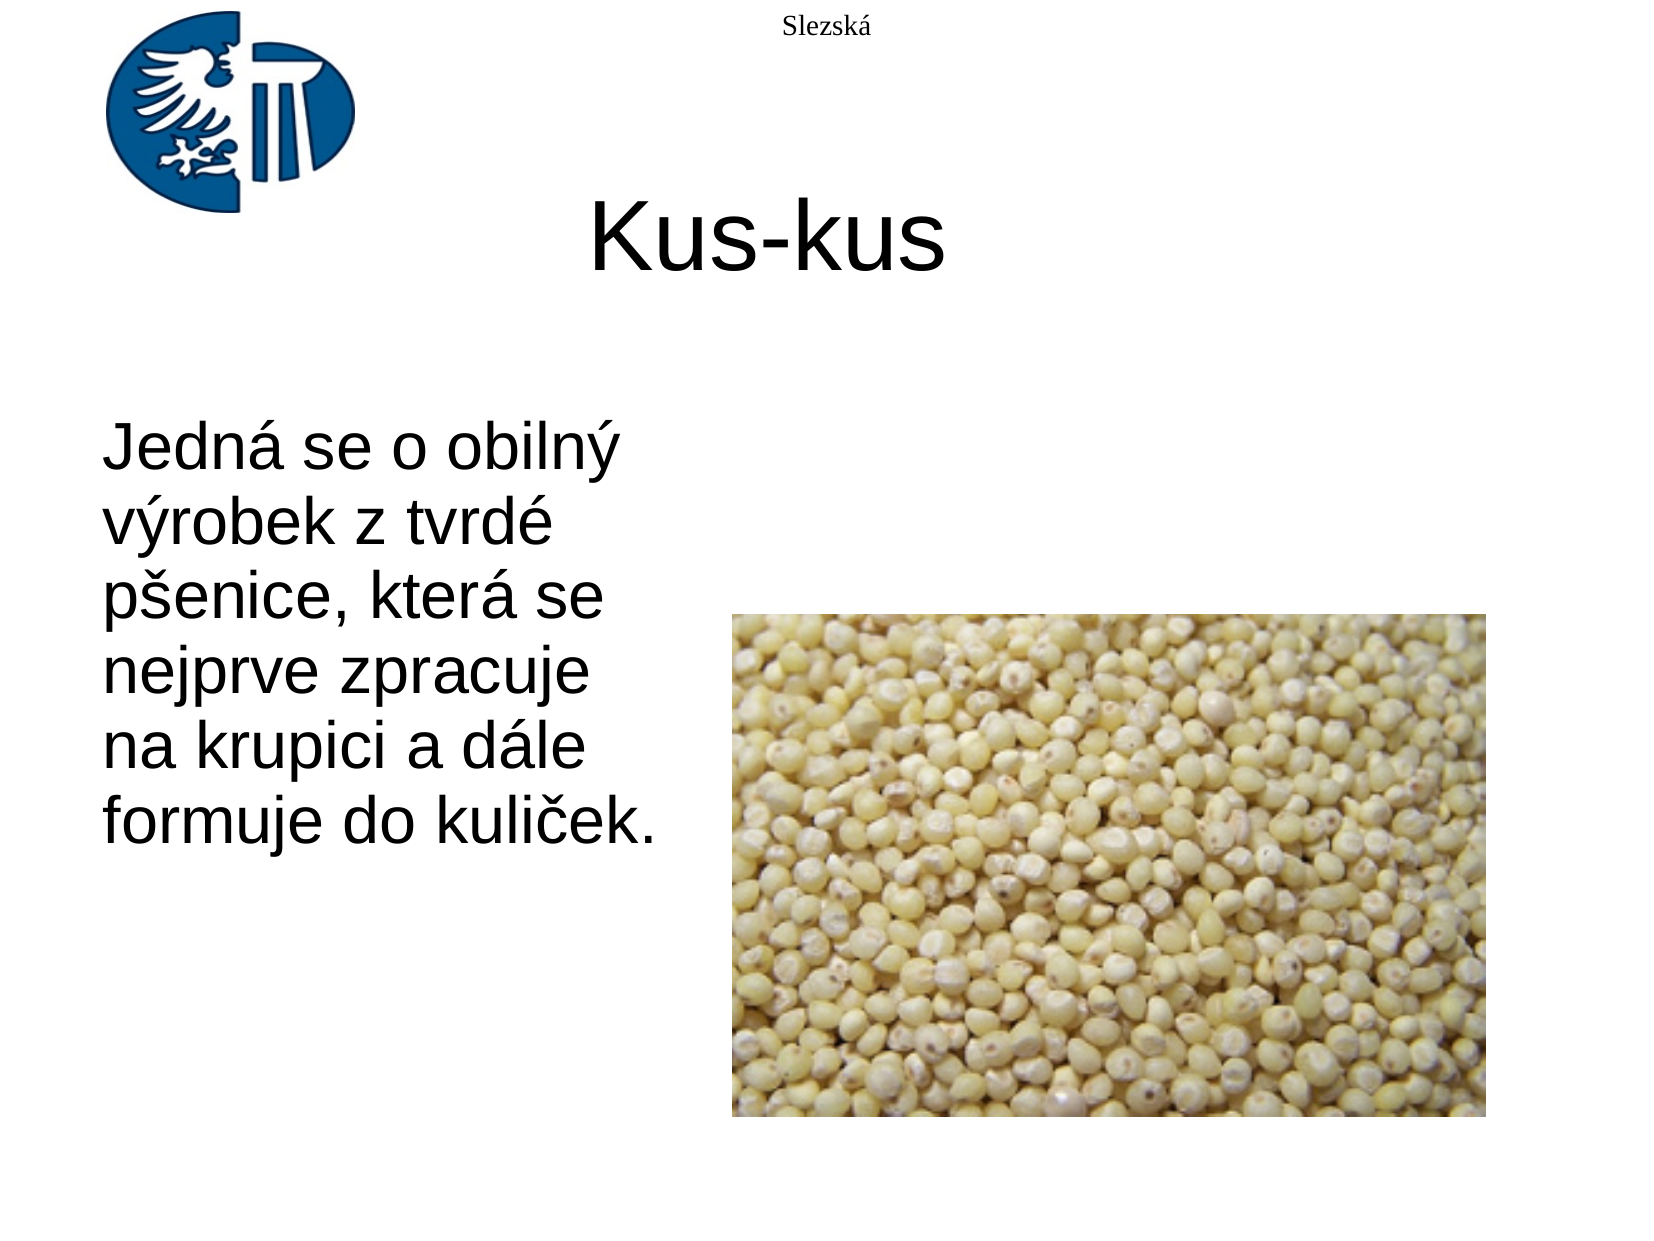

ahoj
# Kus-kus
Jedná se o obilný výrobek z tvrdé pšenice, která se nejprve zpracuje na krupici a dále formuje do kuliček.